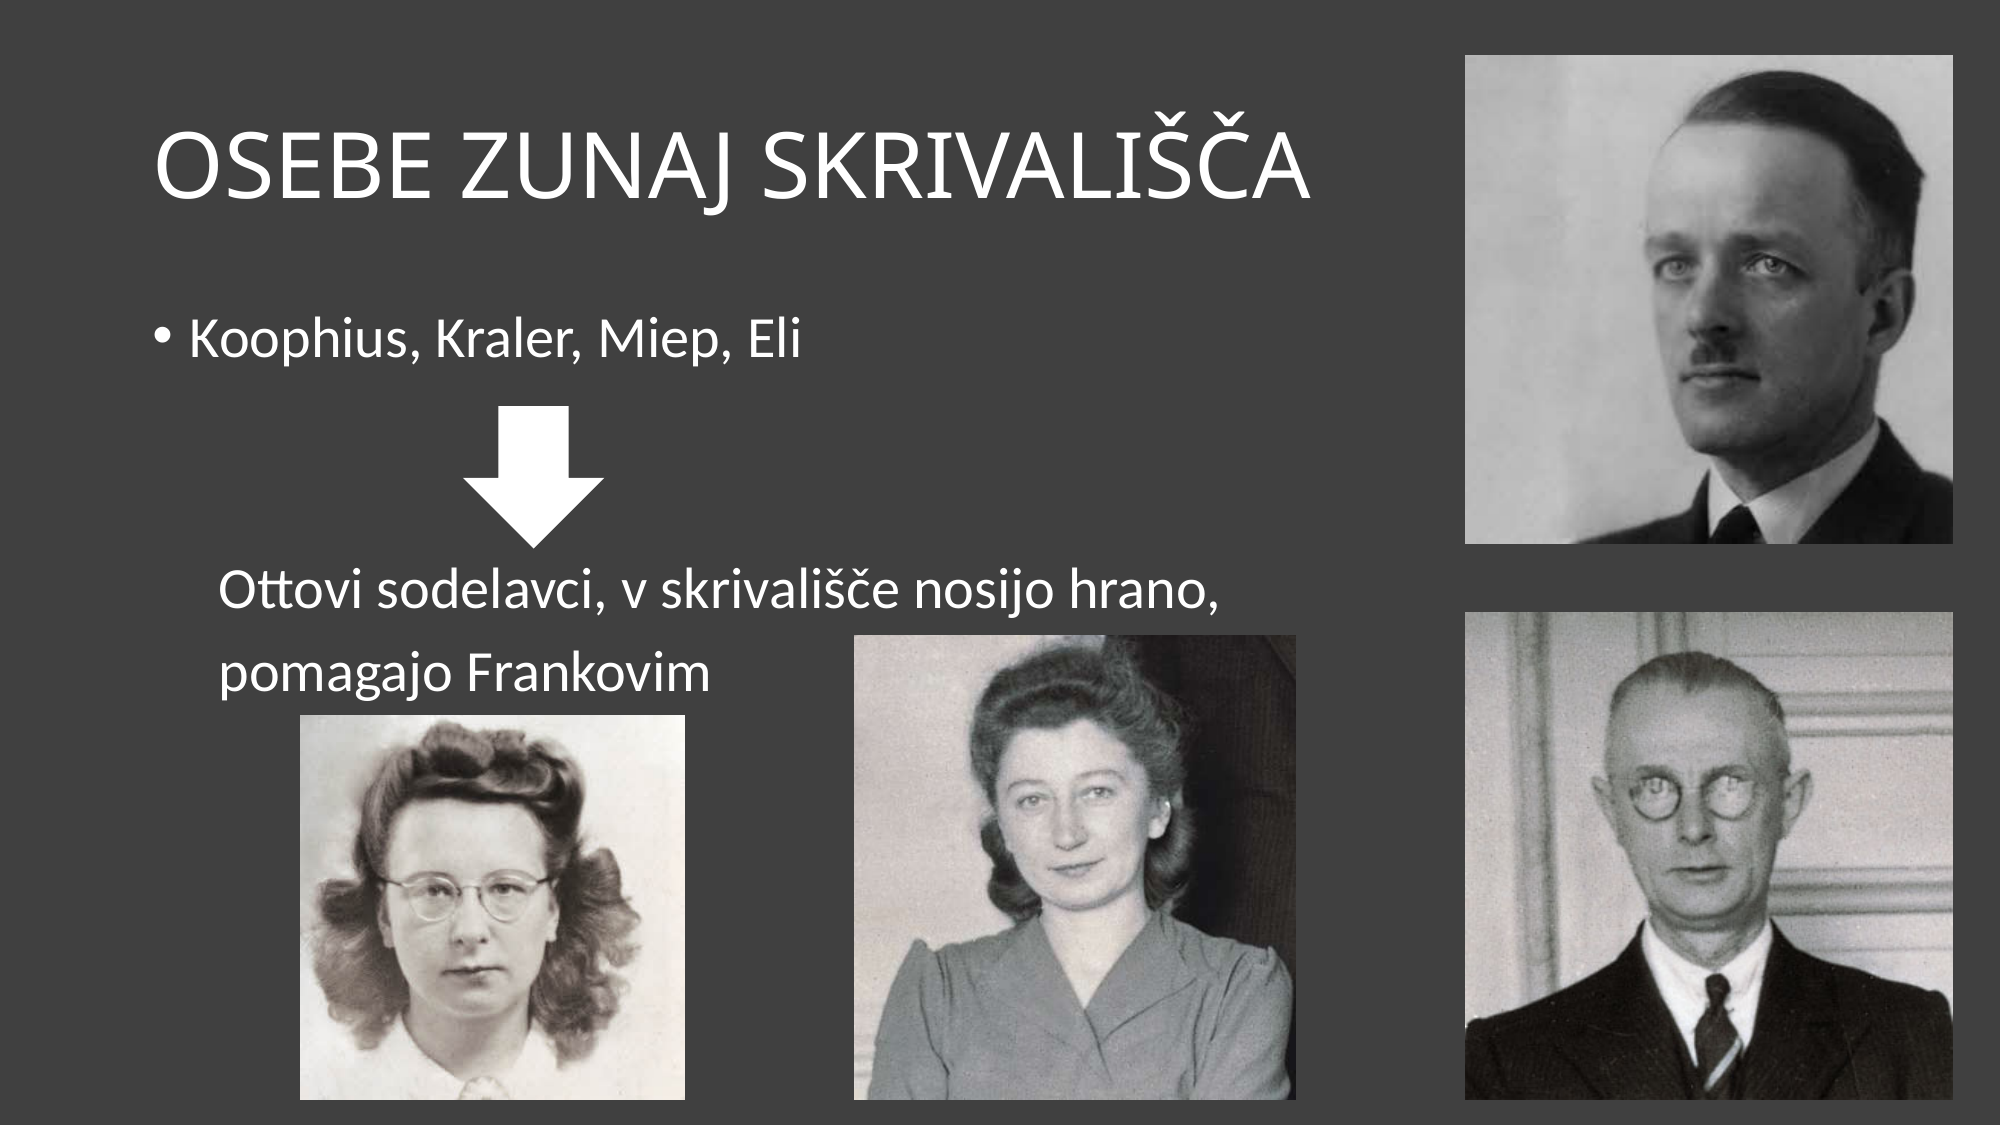

# OSEBE ZUNAJ SKRIVALIŠČA
Koophius, Kraler, Miep, Eli
 Ottovi sodelavci, v skrivališče nosijo hrano,
 pomagajo Frankovim